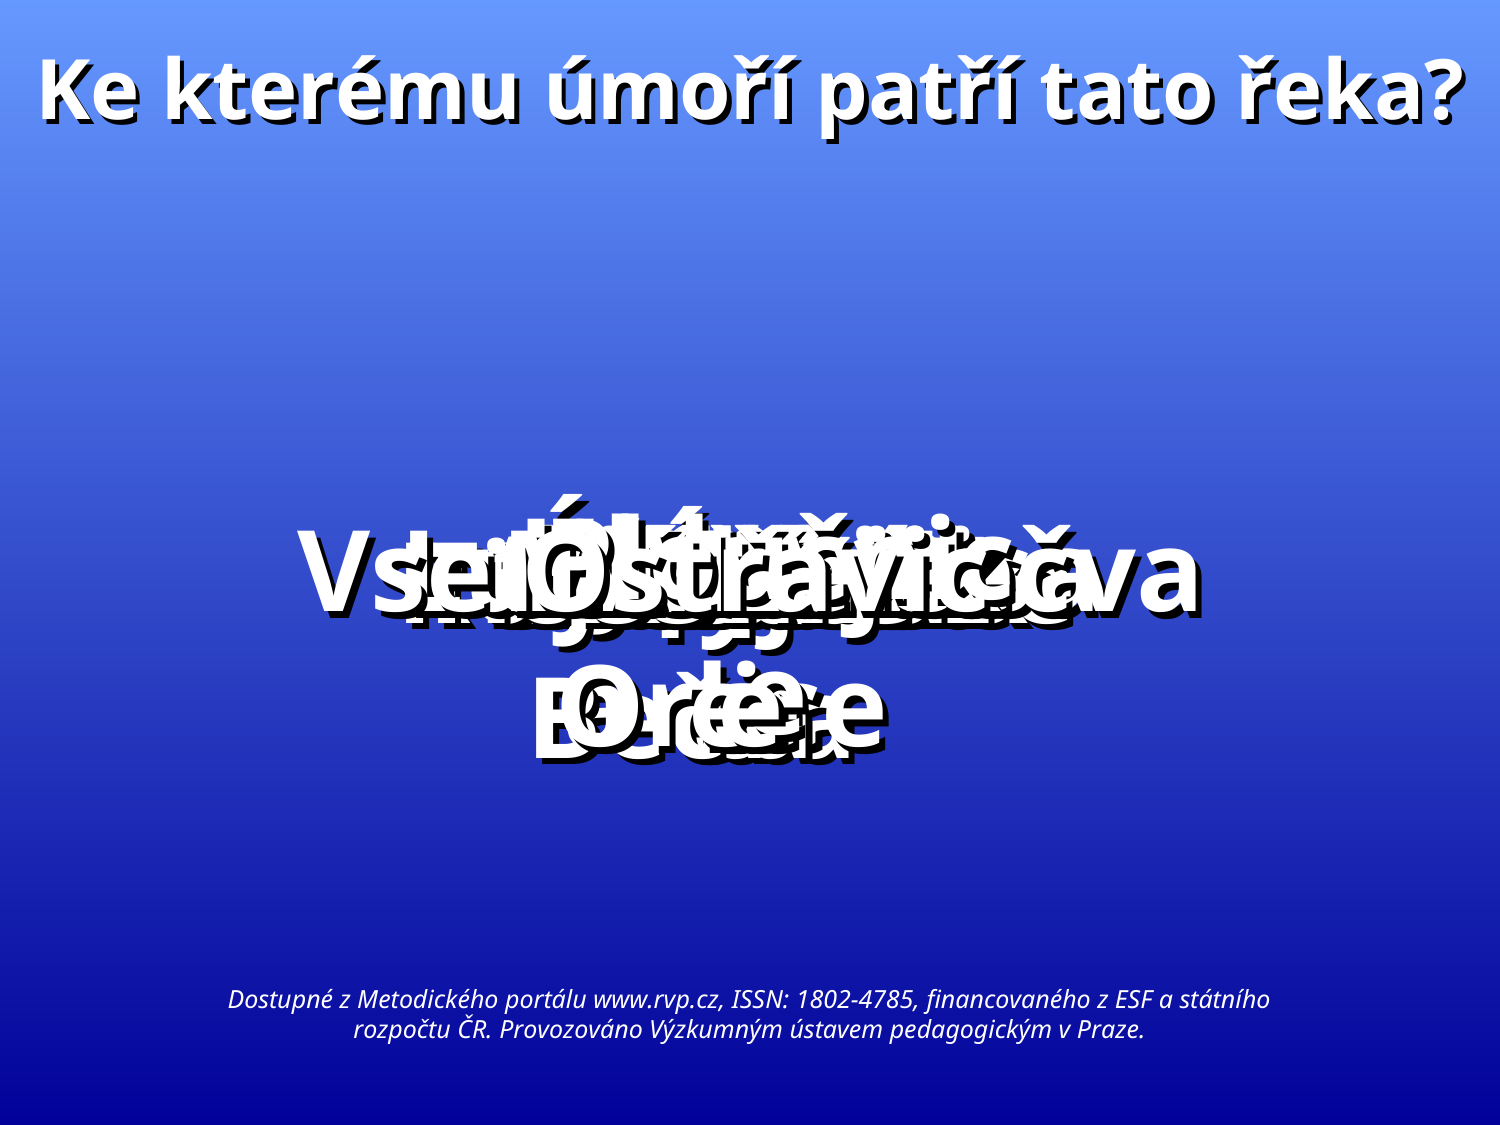

# Ke kterému úmoří patří tato řeka?
Úhlava
Ploučnice
Vsetínská Bečva
Divoká Orlice
Lužická Nisa
Moravice
Ostravice
Berounka
Nežárka
Dřevnice
Olše
Otava
Morava
Mže
Jizera
Úpa
Sázava
Metuje
Opava
Rožnovská Bečva
Tichá Orlice
Chrudimka
Svratka
Svitava
Lužnice
Vltava
Cidlina
Dyje
Bílina
Jihlava
Odra
Radbuza
Labe
Úslava
Ohře
Dostupné z Metodického portálu www.rvp.cz, ISSN: 1802-4785, financovaného z ESF a státního rozpočtu ČR. Provozováno Výzkumným ústavem pedagogickým v Praze.